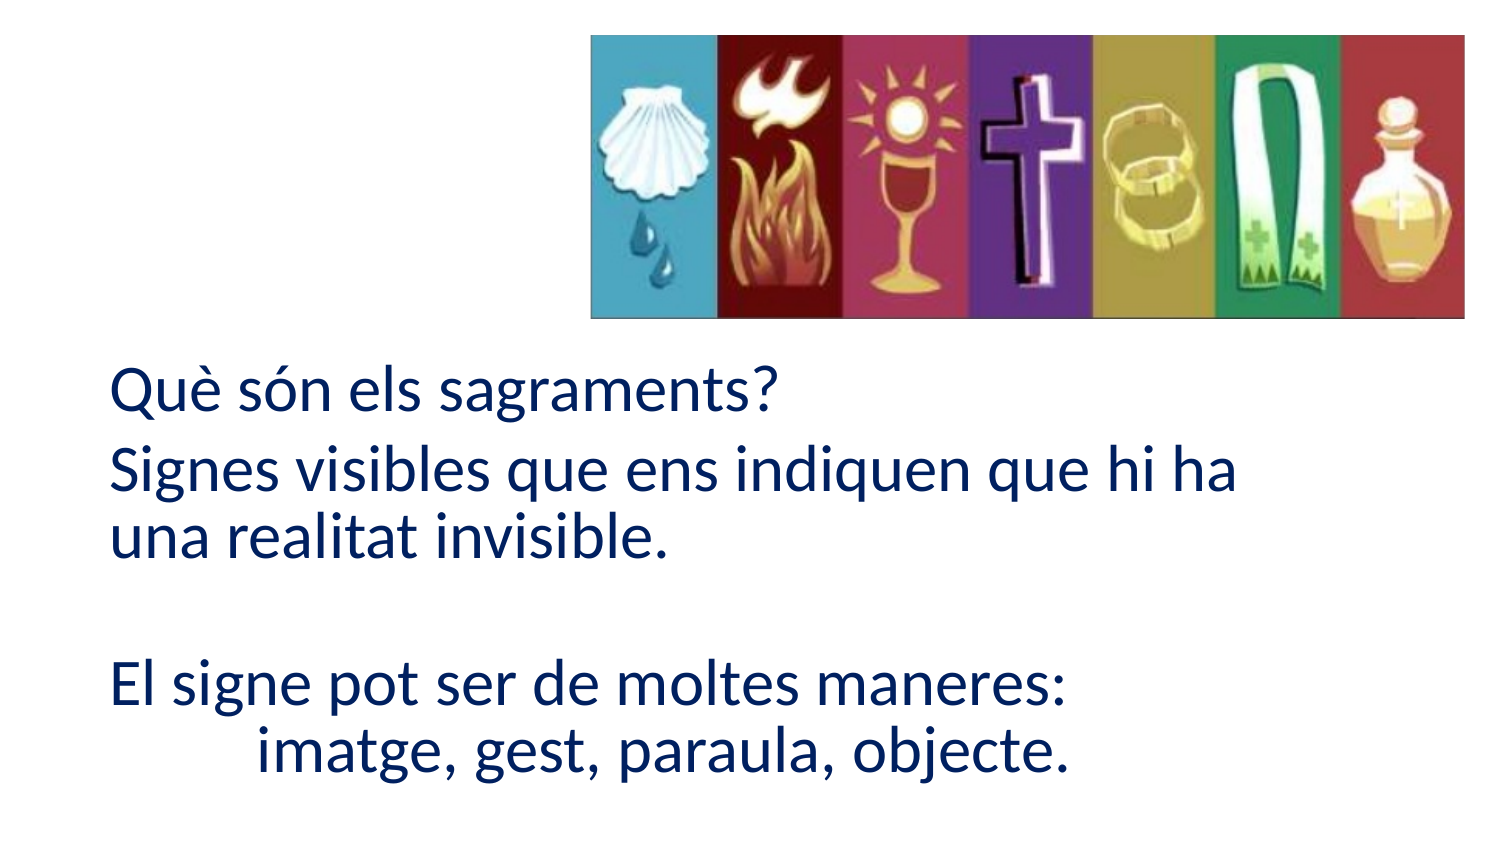

Què són els sagraments?
Signes visibles que ens indiquen que hi ha una realitat invisible.
El signe pot ser de moltes maneres:
		imatge, gest, paraula, objecte.